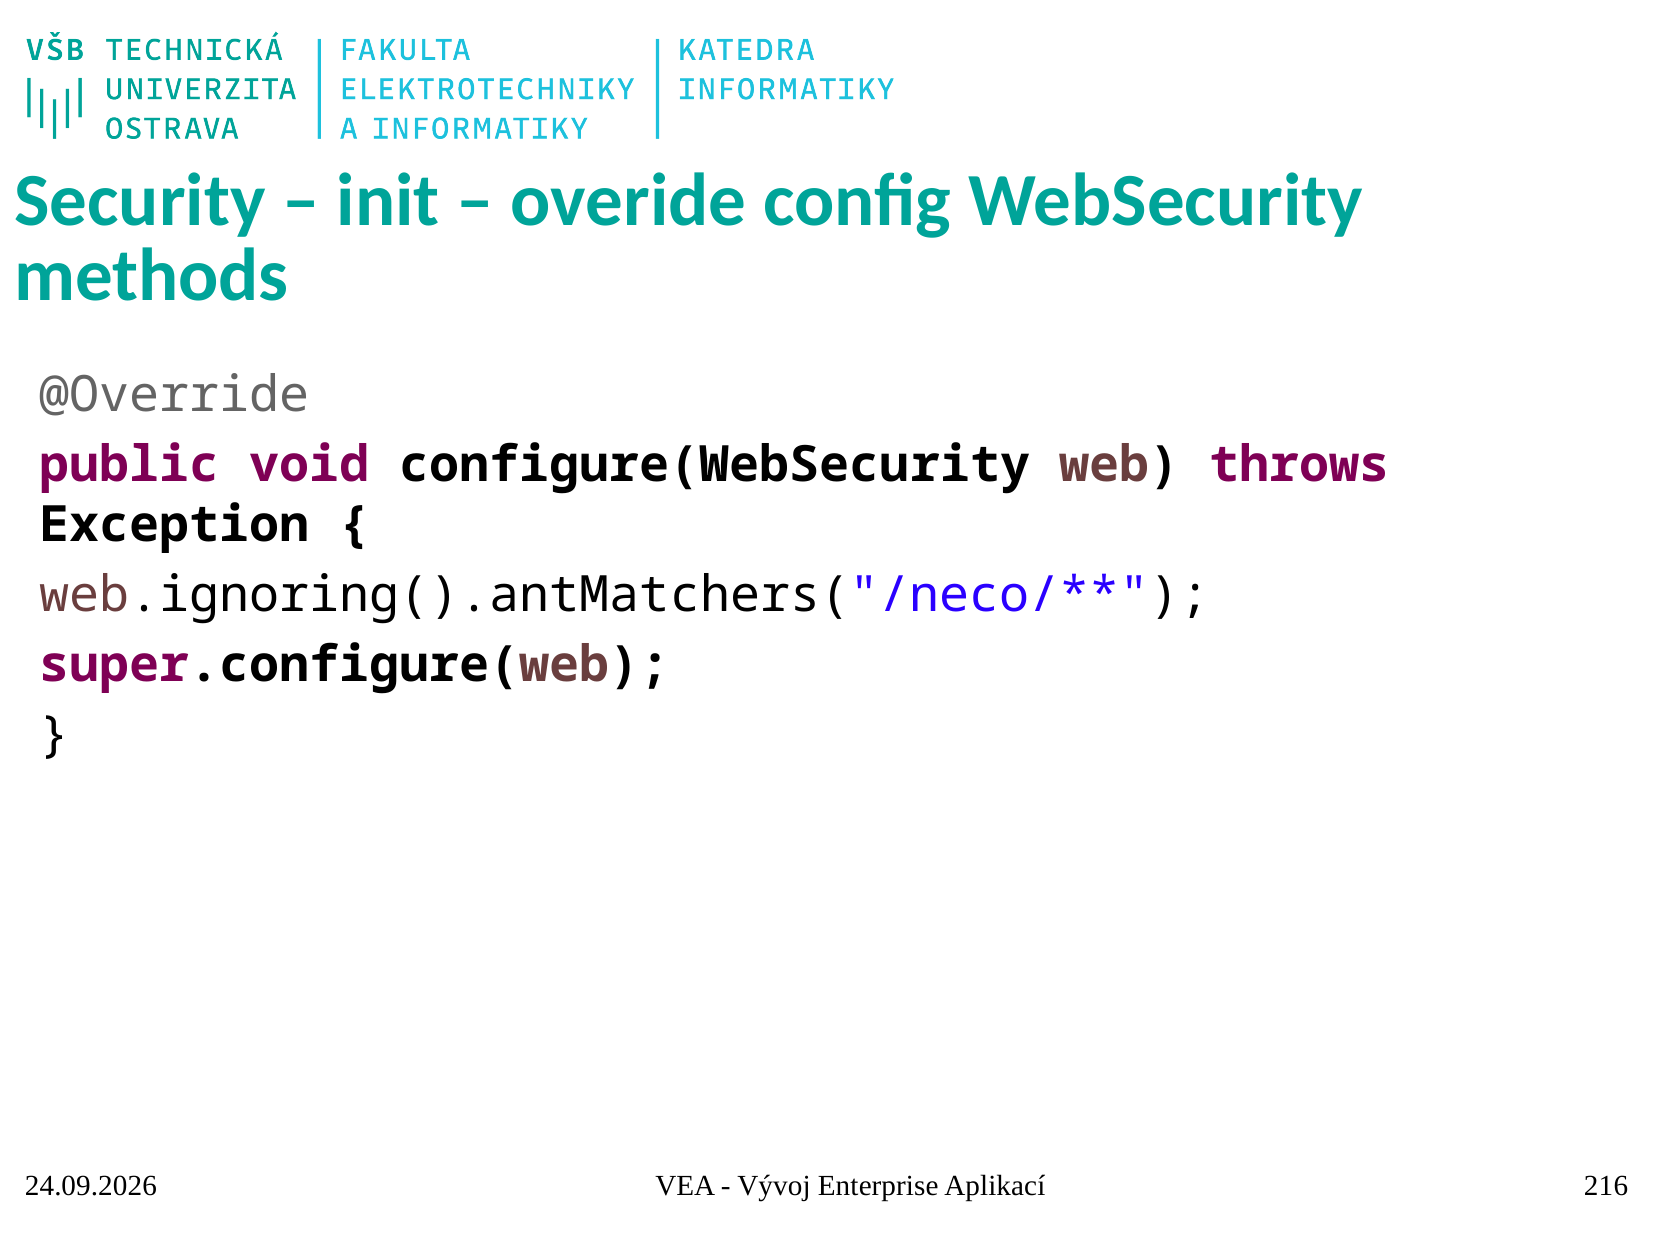

Security – init – overide config WebSecurity methods
# @Override
public void configure(WebSecurity web) throws Exception {
web.ignoring().antMatchers("/neco/**");
super.configure(web);
}
VEA - Vývoj Enterprise Aplikací
216